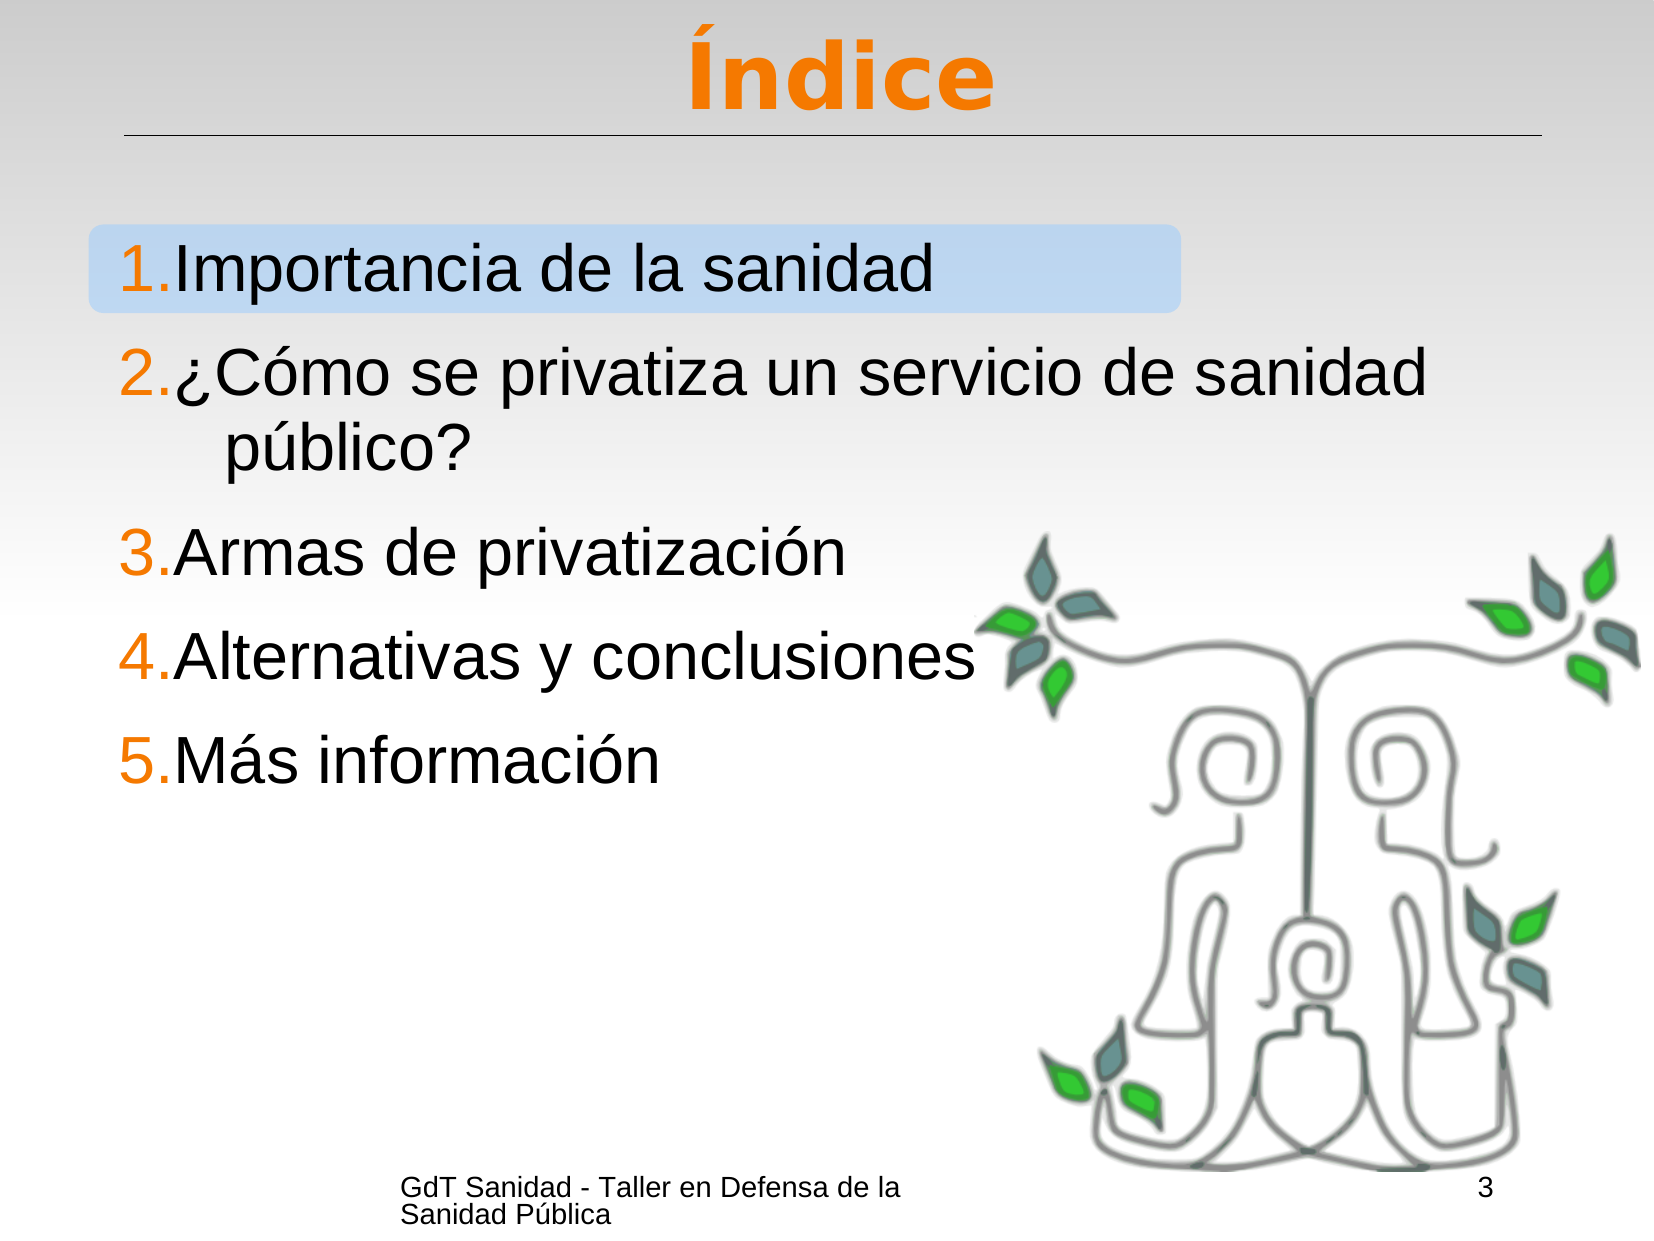

# Índice
Importancia de la sanidad
¿Cómo se privatiza un servicio de sanidad público?
Armas de privatización
Alternativas y conclusiones
Más información
GdT Sanidad - Taller en Defensa de la Sanidad Pública
3